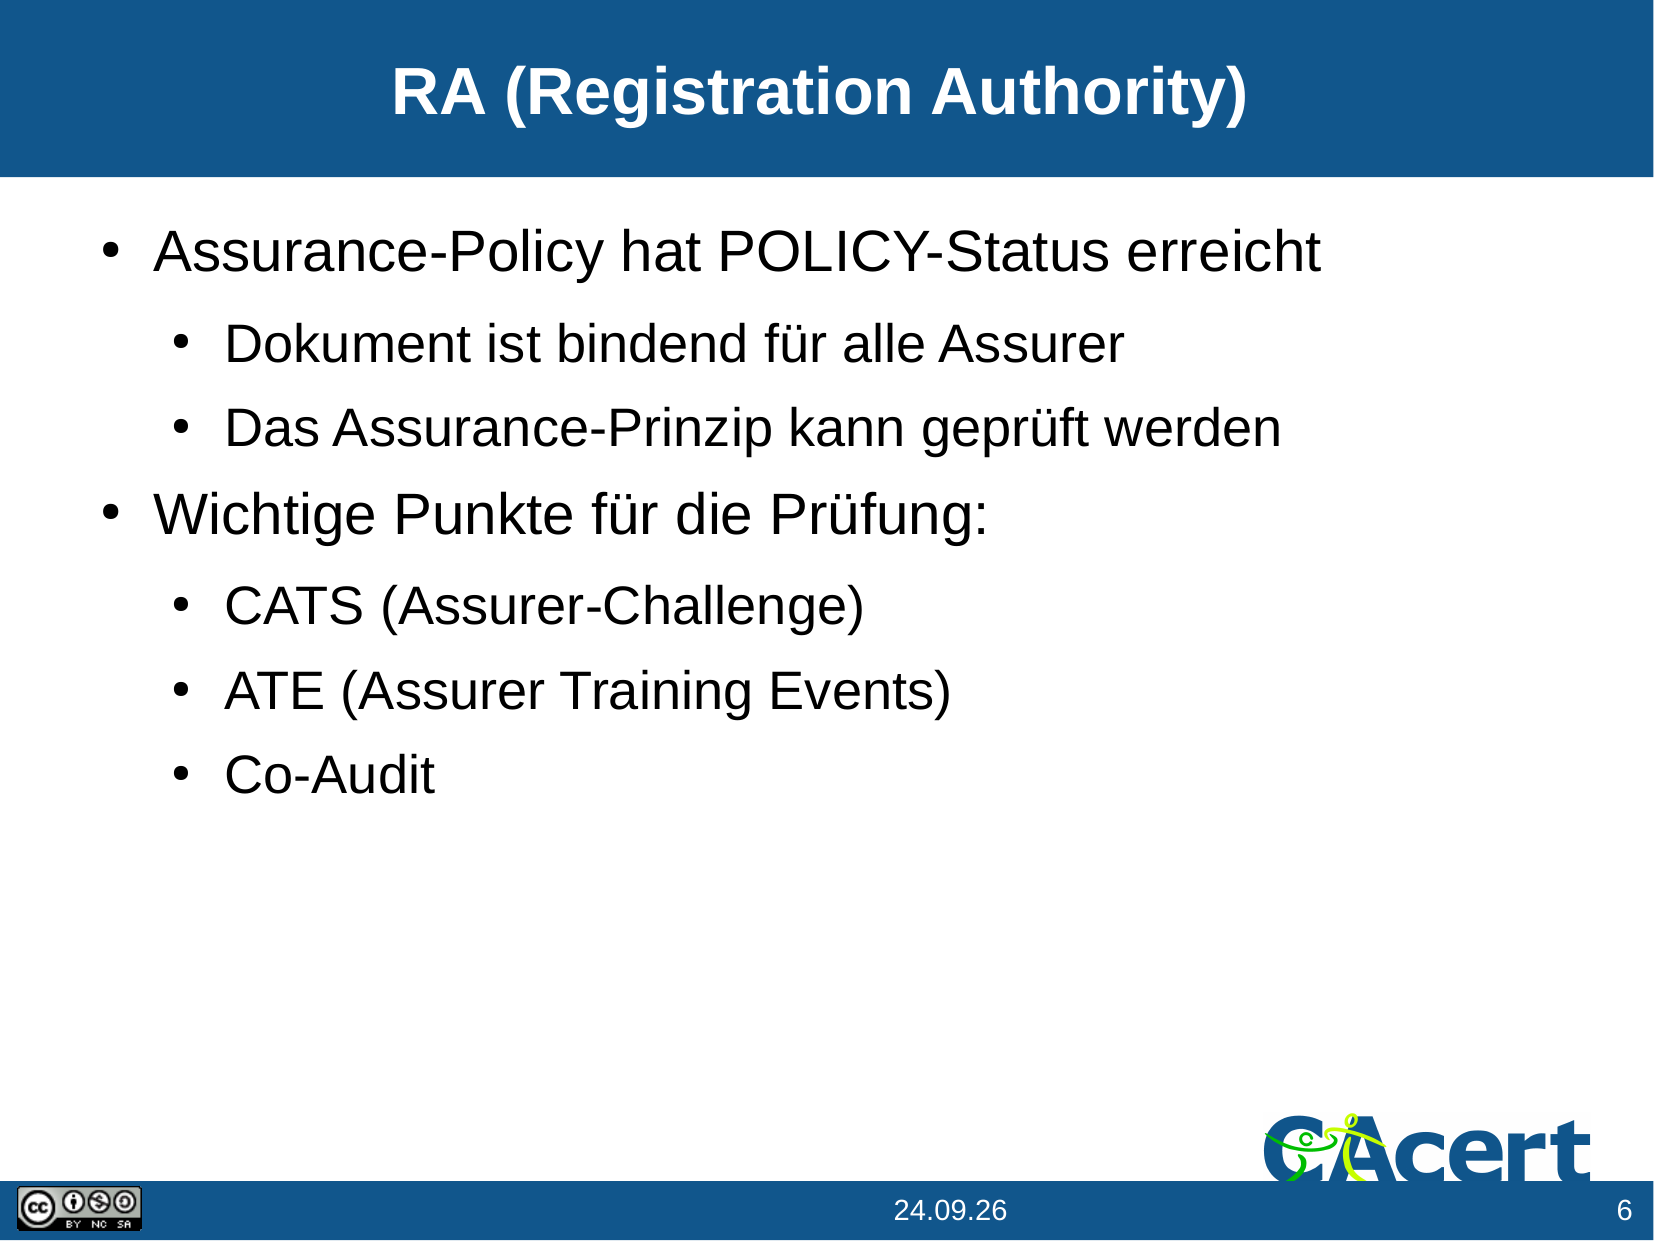

# RA (Registration Authority)
Assurance-Policy hat POLICY-Status erreicht
Dokument ist bindend für alle Assurer
Das Assurance-Prinzip kann geprüft werden
Wichtige Punkte für die Prüfung:
CATS (Assurer-Challenge)
ATE (Assurer Training Events)
Co-Audit